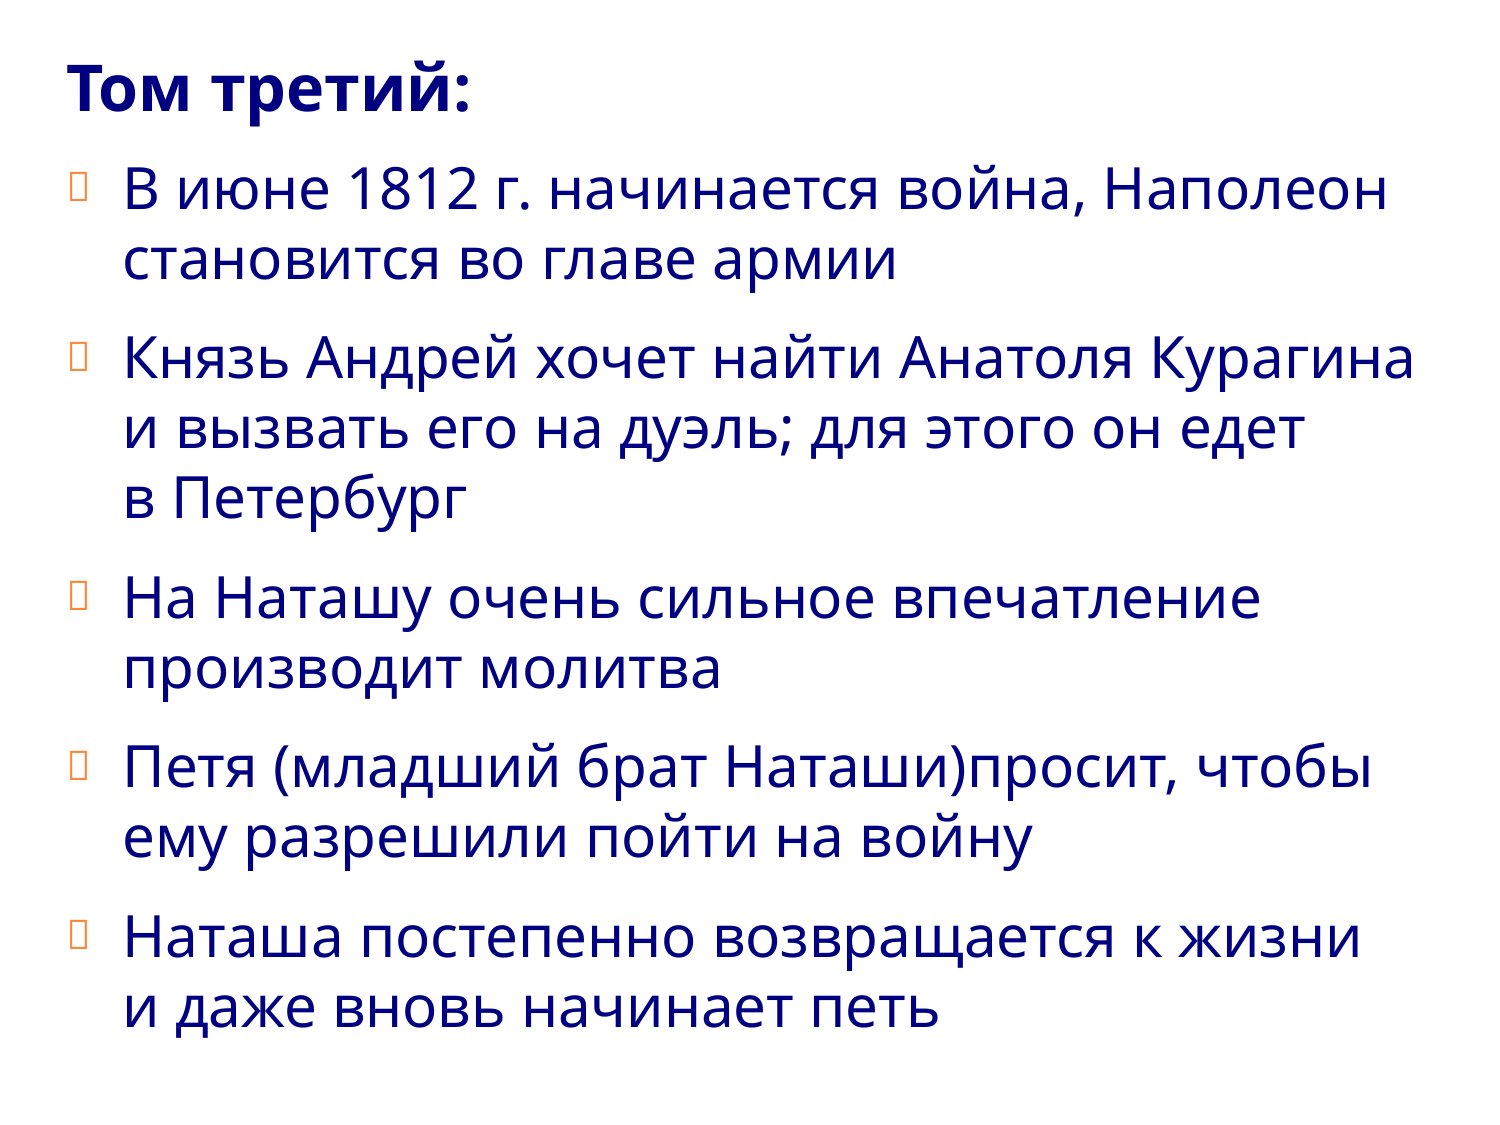

# Том третий:
В июне 1812 г. начинается война, Наполеон становится во главе армии
Князь Андрей хочет найти Анатоля Курагина и вызвать его на дуэль; для этого он едет в Петербург
На Наташу очень сильное впечатление производит молитва
Петя (младший брат Наташи)просит, чтобы ему разрешили пойти на войну
Наташа постепенно возвращается к жизни и даже вновь начинает петь